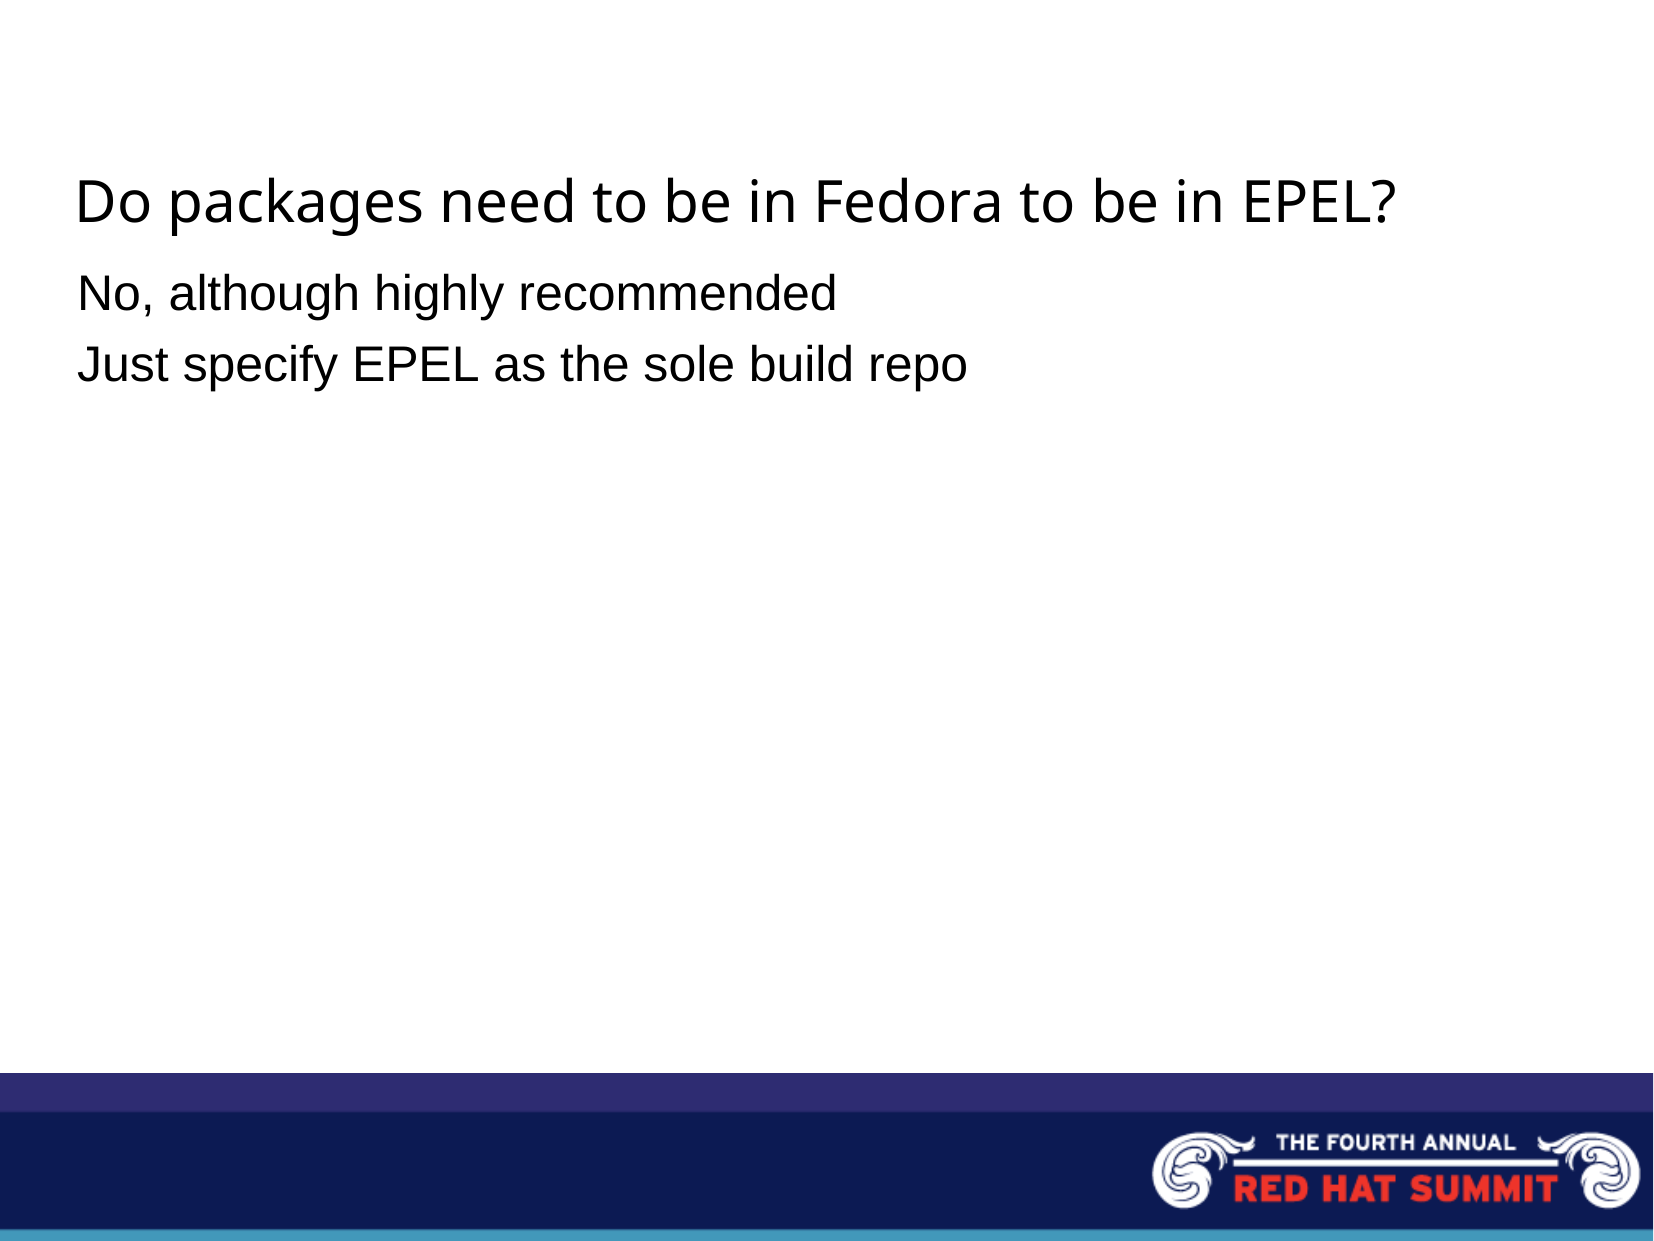

# Do packages need to be in Fedora to be in EPEL?
No, although highly recommended
Just specify EPEL as the sole build repo